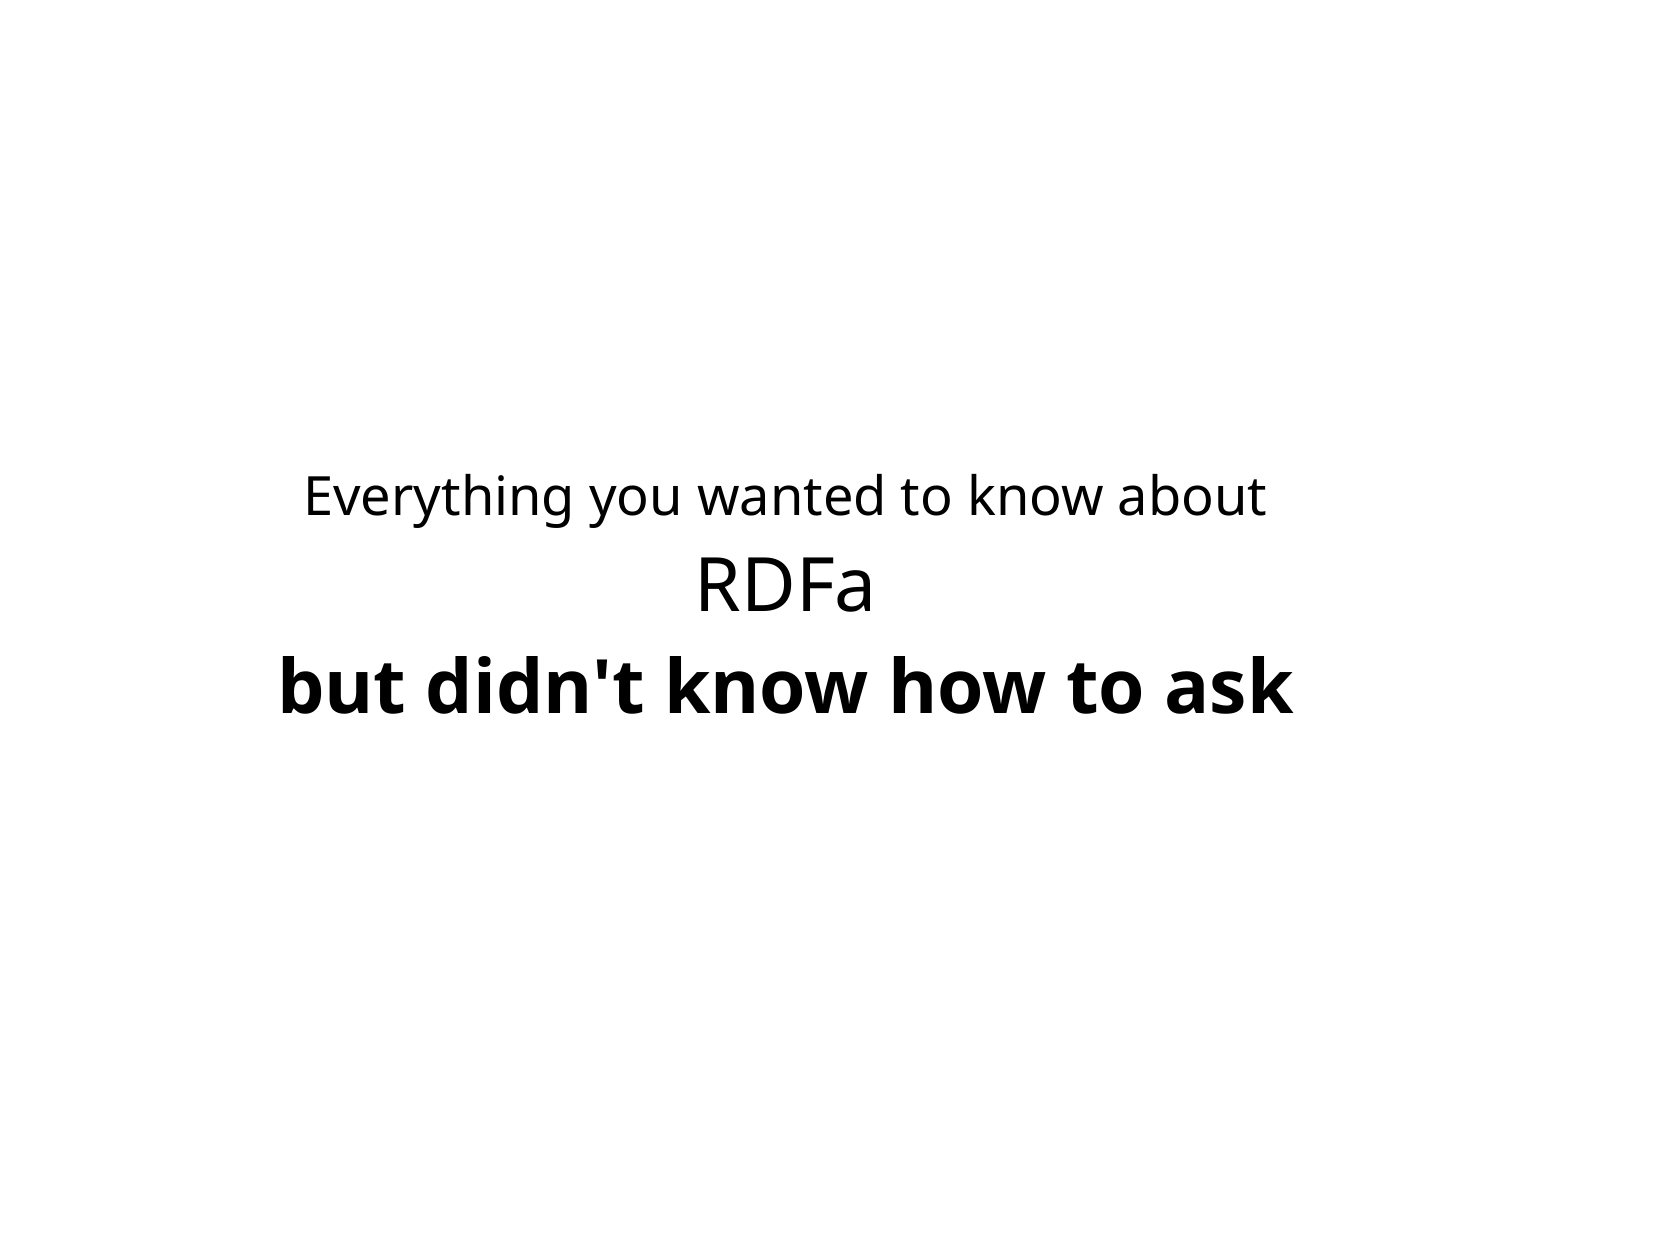

Everything you wanted to know about
RDFa
but didn't know how to ask